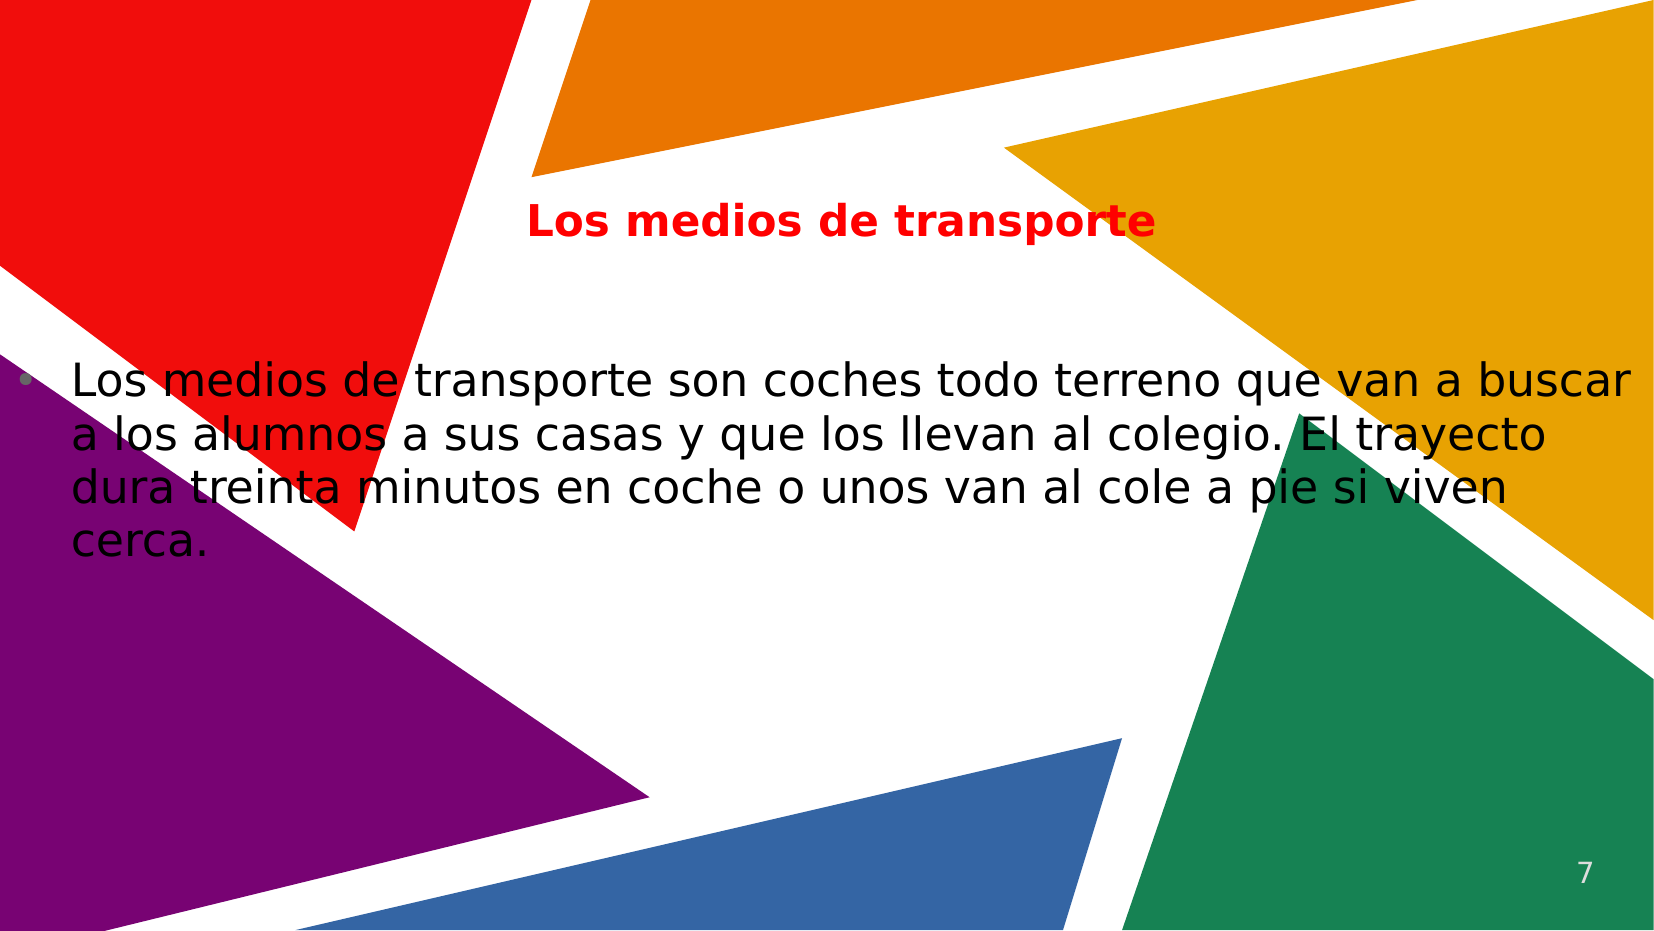

# Los medios de transporte
Los medios de transporte son coches todo terreno que van a buscar a los alumnos a sus casas y que los llevan al colegio. El trayecto dura treinta minutos en coche o unos van al cole a pie si viven cerca.
7